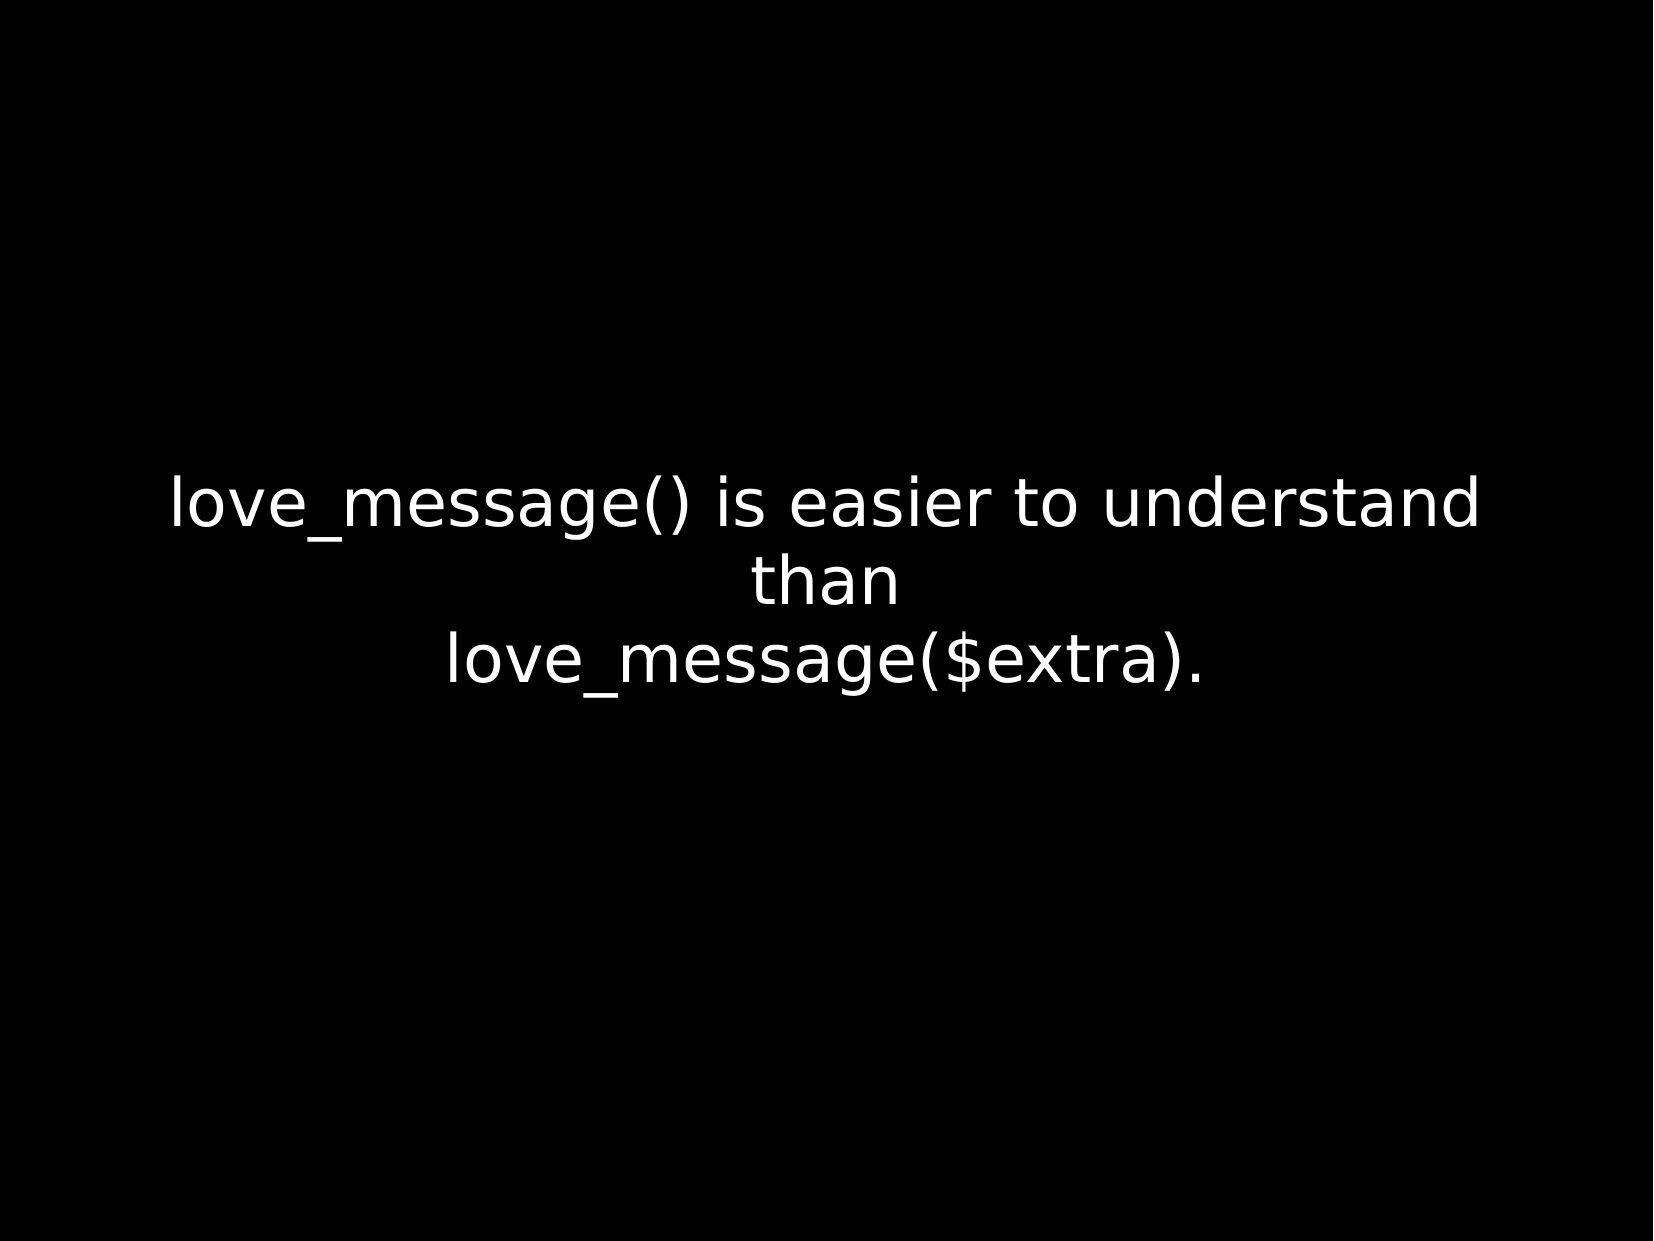

# love_message() is easier to understand than
love_message($extra).